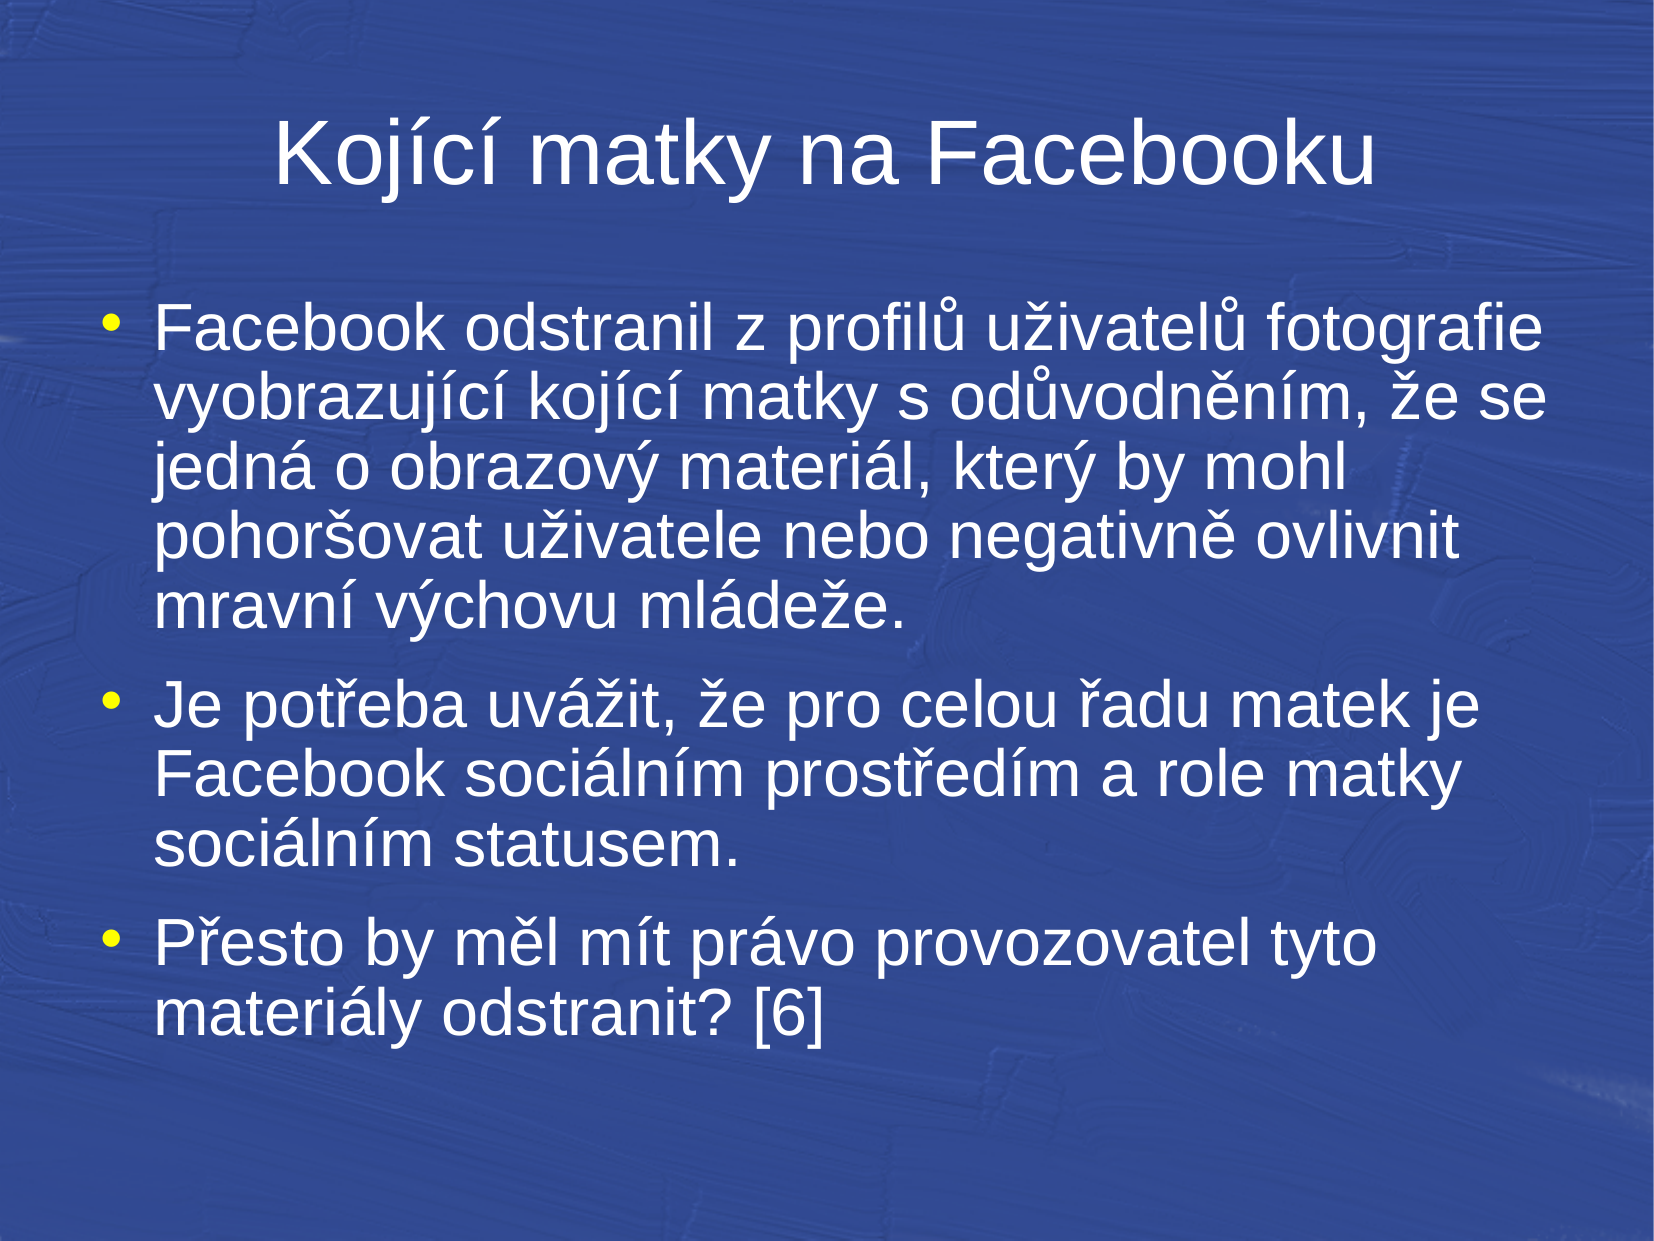

# Kojící matky na Facebooku
Facebook odstranil z profilů uživatelů fotografie vyobrazující kojící matky s odůvodněním, že se jedná o obrazový materiál, který by mohl pohoršovat uživatele nebo negativně ovlivnit mravní výchovu mládeže.
Je potřeba uvážit, že pro celou řadu matek je Facebook sociálním prostředím a role matky sociálním statusem.
Přesto by měl mít právo provozovatel tyto materiály odstranit? [6]